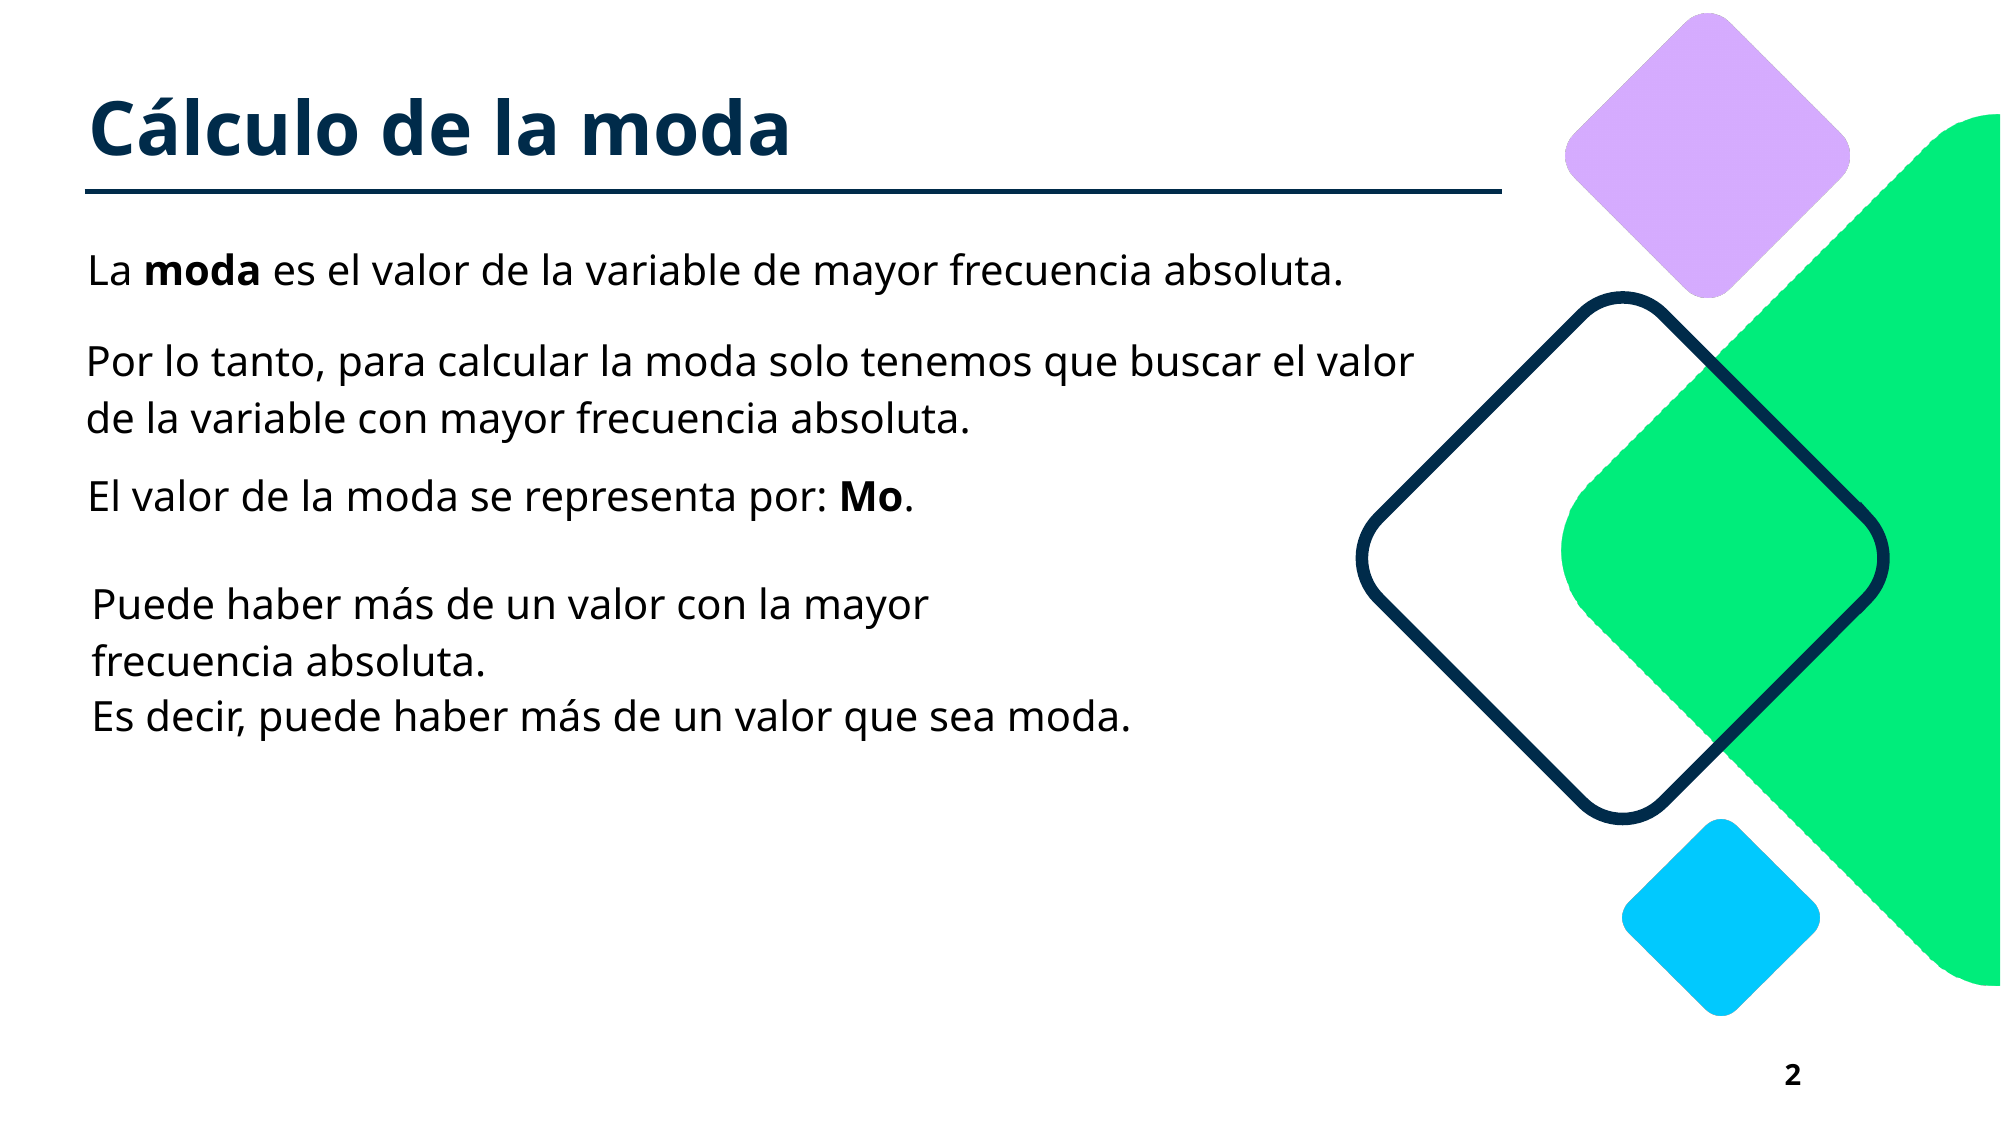

# Cálculo de la moda
La moda es el valor de la variable de mayor frecuencia absoluta.
Por lo tanto, para calcular la moda solo tenemos que buscar el valor de la variable con mayor frecuencia absoluta.
El valor de la moda se representa por: Mo.
Puede haber más de un valor con la mayor frecuencia absoluta.
Es decir, puede haber más de un valor que sea moda.